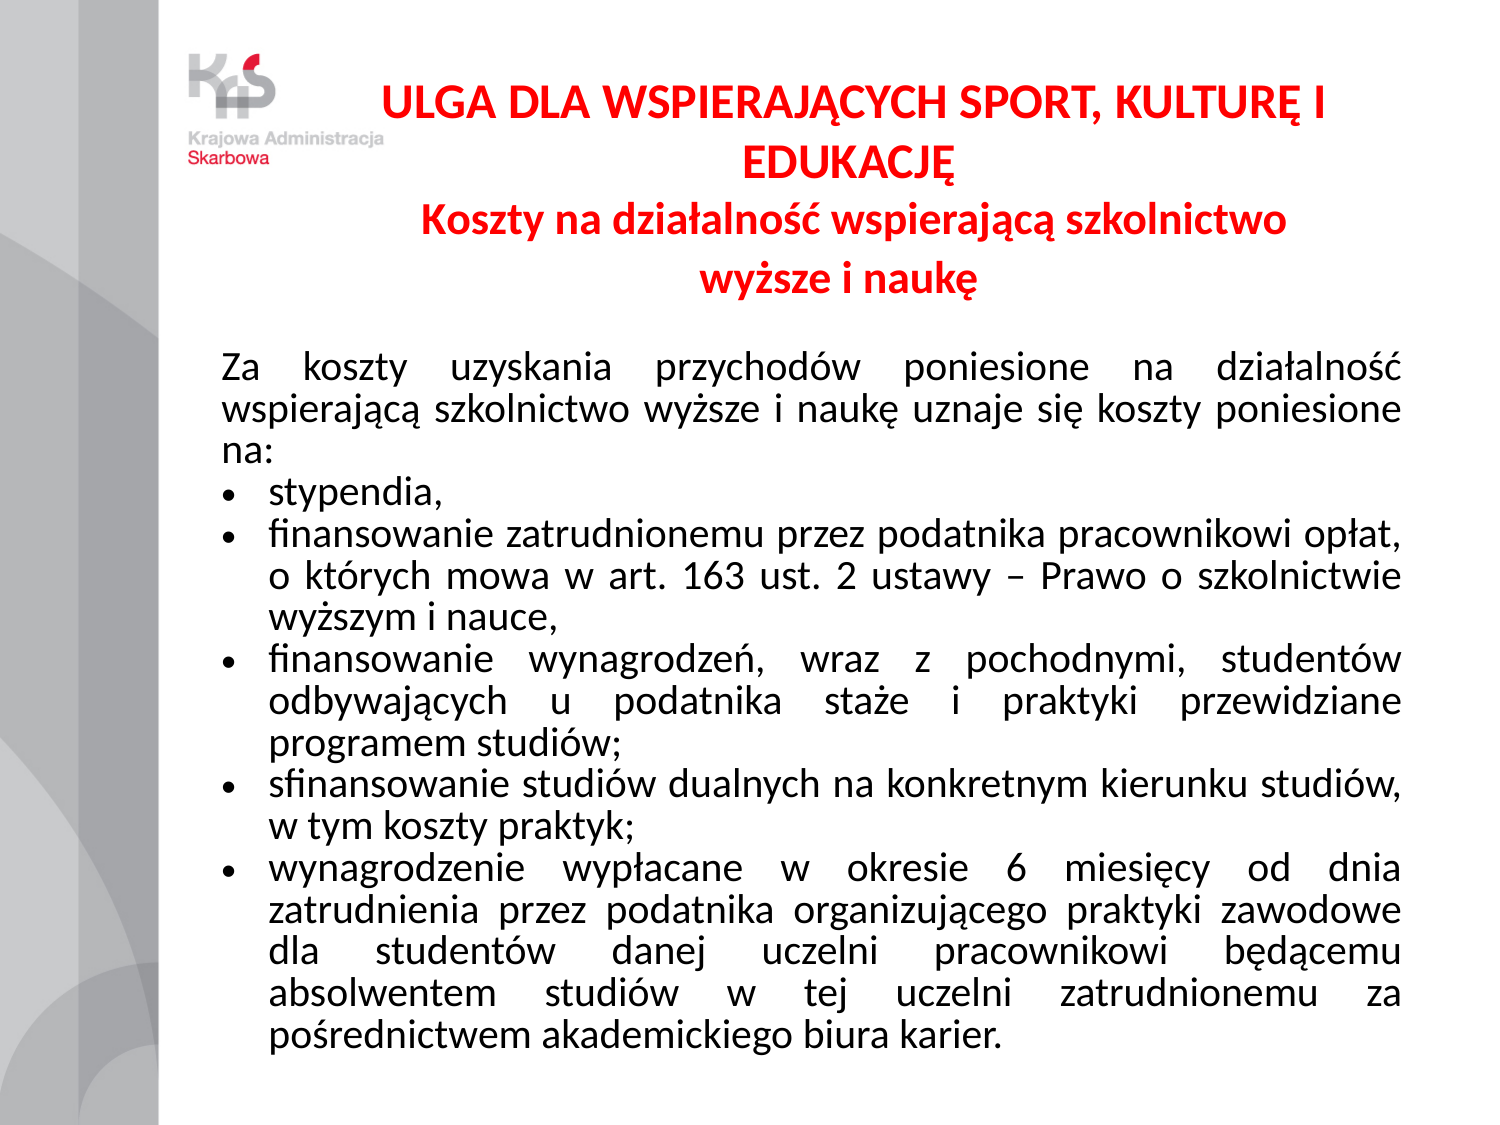

# Ulga dla wspierających sport, kulturę i edukację Koszty na działalność wspierającą szkolnictwo wyższe i naukę
Za koszty uzyskania przychodów poniesione na działalność wspierającą szkolnictwo wyższe i naukę uznaje się koszty poniesione na:
stypendia,
finansowanie zatrudnionemu przez podatnika pracownikowi opłat, o których mowa w art. 163 ust. 2 ustawy – Prawo o szkolnictwie wyższym i nauce,
finansowanie wynagrodzeń, wraz z pochodnymi, studentów odbywających u podatnika staże i praktyki przewidziane programem studiów;
sfinansowanie studiów dualnych na konkretnym kierunku studiów, w tym koszty praktyk;
wynagrodzenie wypłacane w okresie 6 miesięcy od dnia zatrudnienia przez podatnika organizującego praktyki zawodowe dla studentów danej uczelni pracownikowi będącemu absolwentem studiów w tej uczelni zatrudnionemu za pośrednictwem akademickiego biura karier.